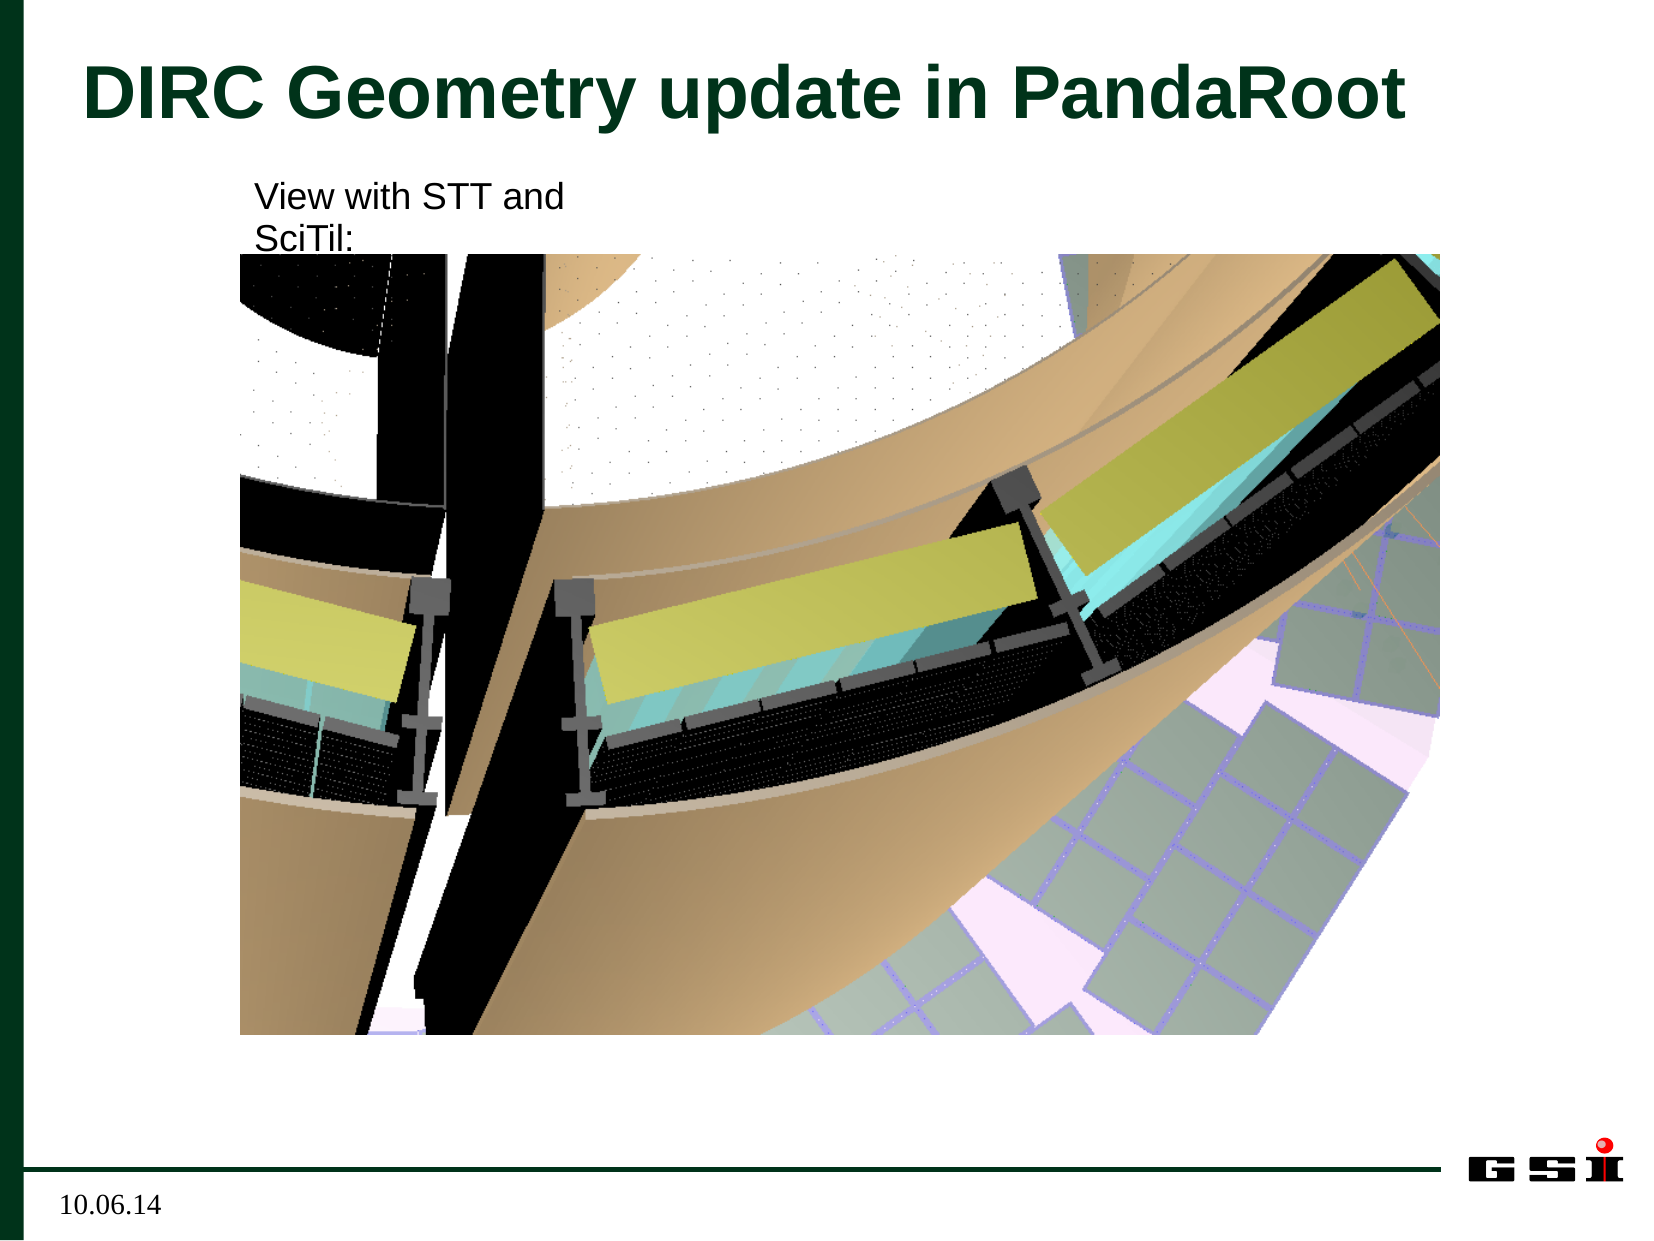

# DIRC Geometry update in PandaRoot
View with STT and SciTil:
10.06.14